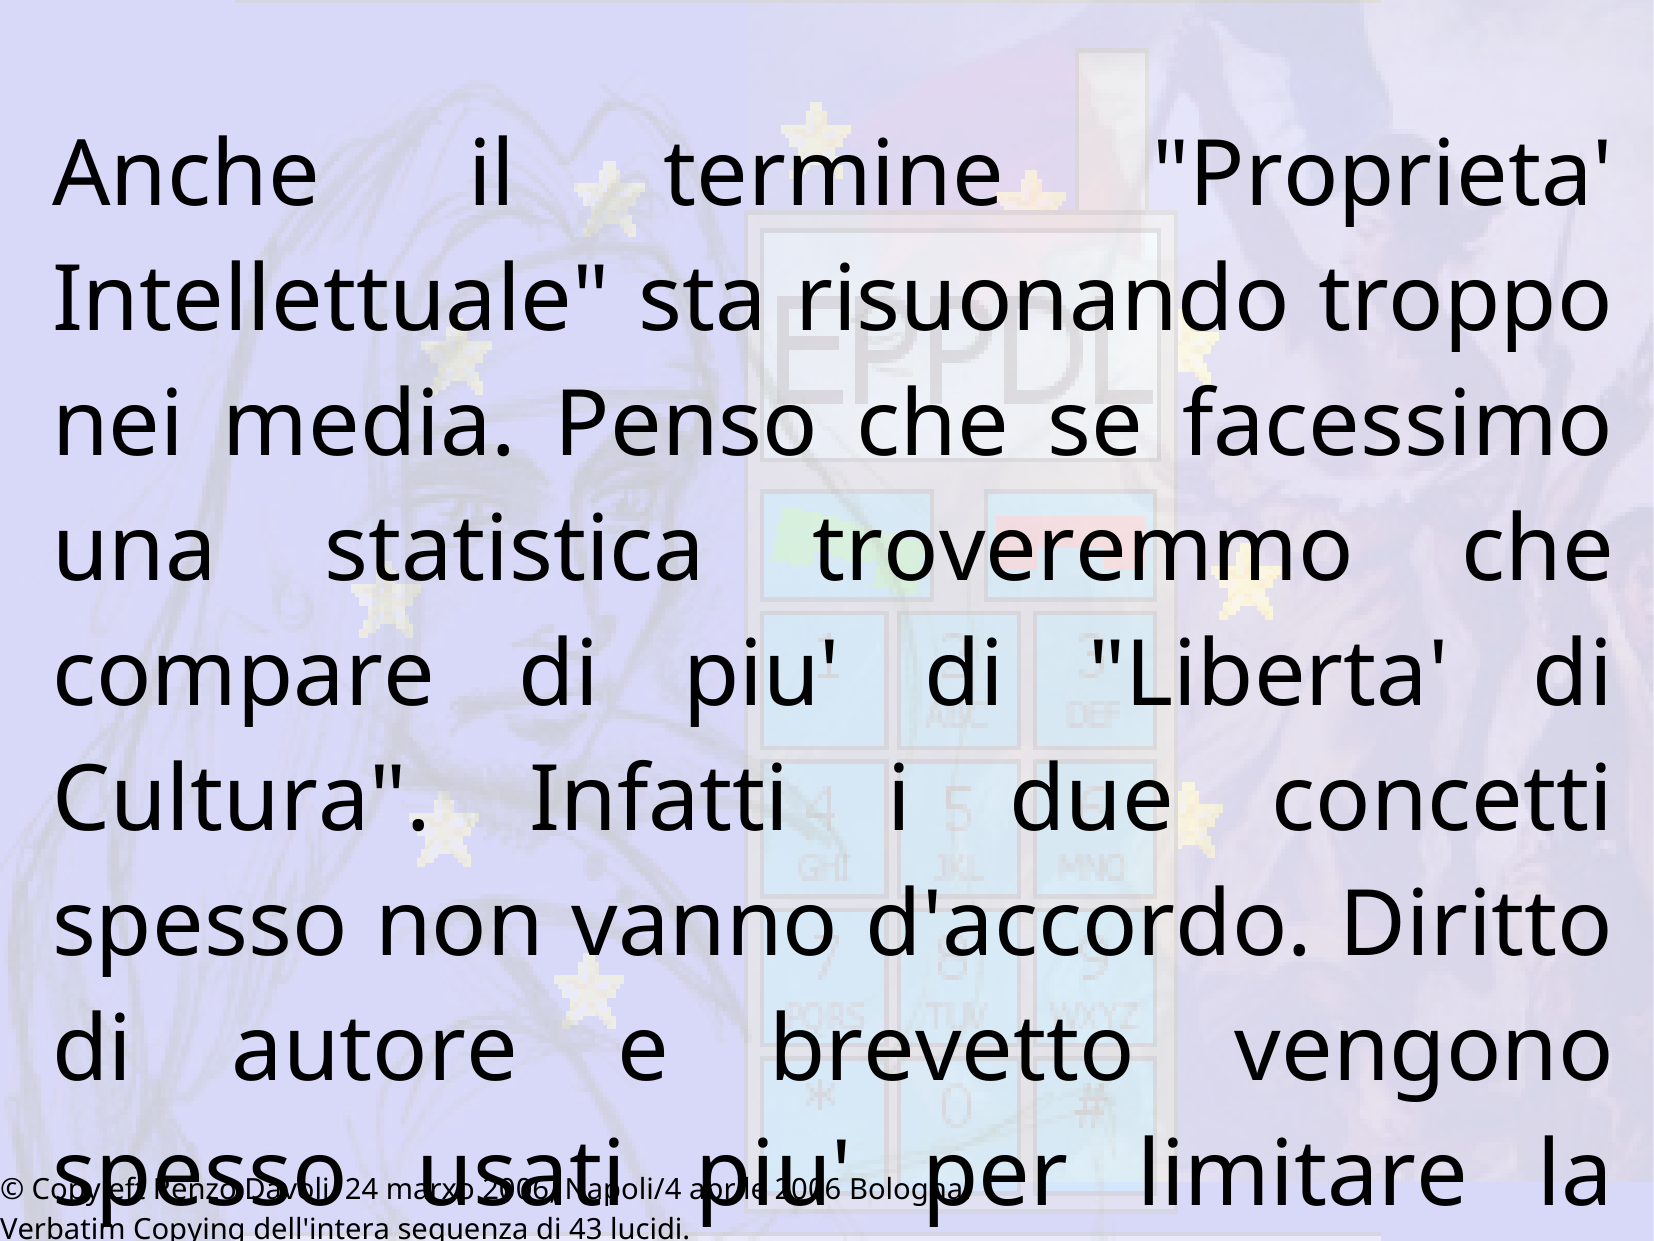

Anche il termine "Proprieta' Intellettuale" sta risuonando troppo nei media. Penso che se facessimo una statistica troveremmo che compare di piu' di "Liberta' di Cultura". Infatti i due concetti spesso non vanno d'accordo. Diritto di autore e brevetto vengono spesso usati piu' per limitare la conoscenza che per tutelare gli autori.